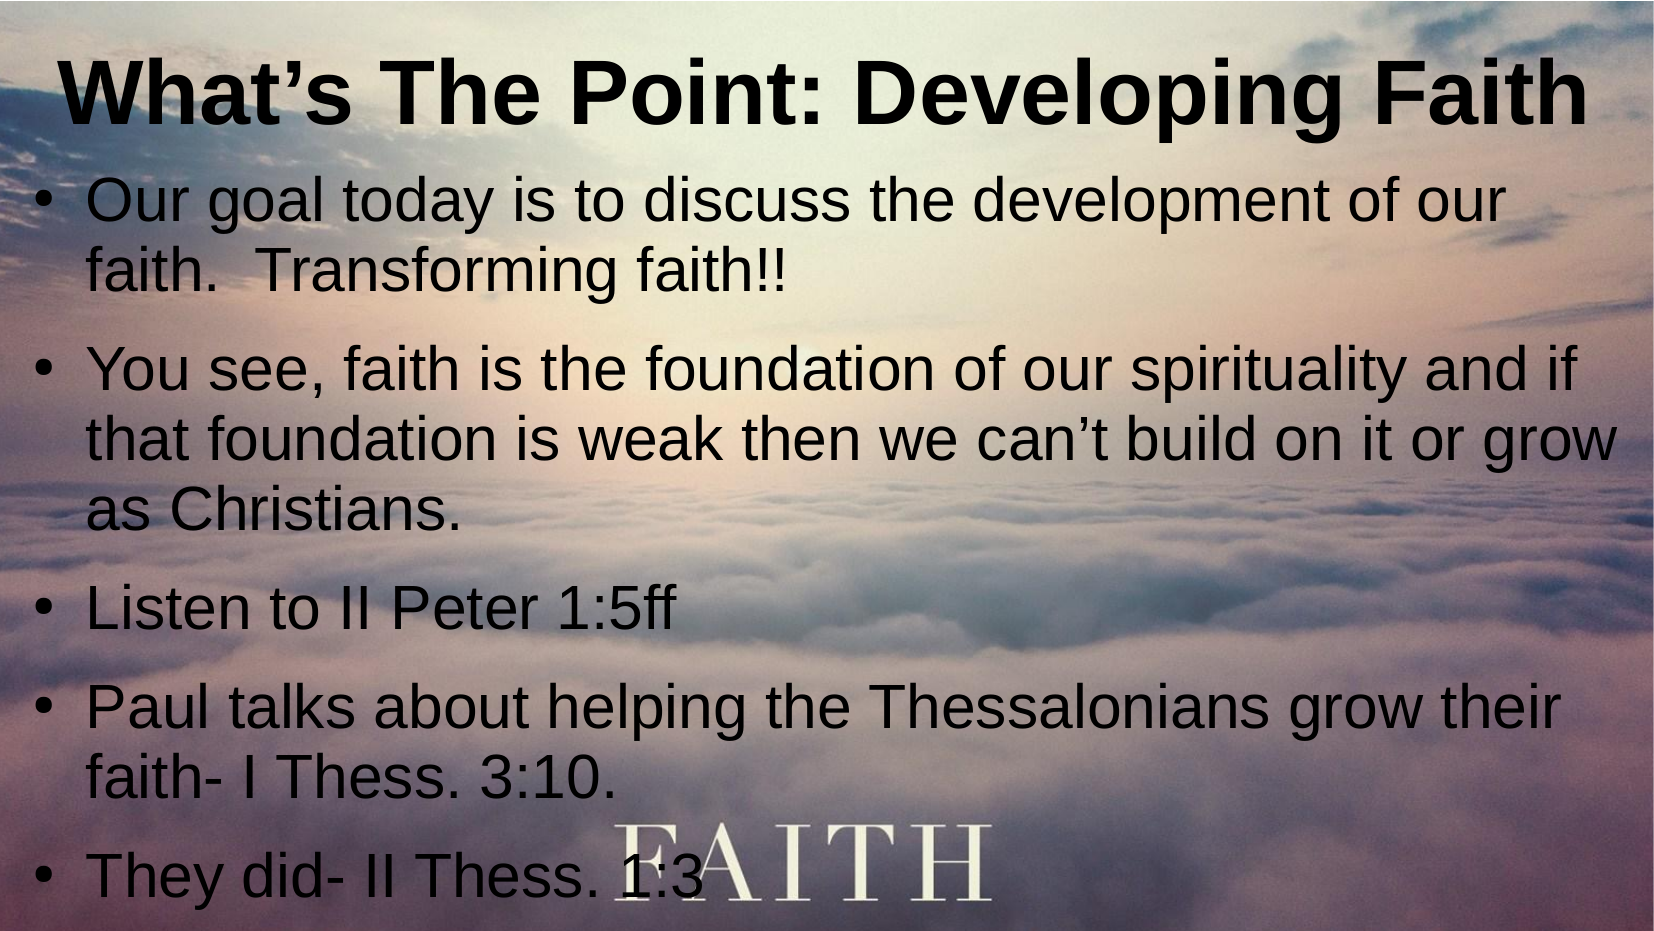

# What’s The Point: Developing Faith
Our goal today is to discuss the development of our faith. Transforming faith!!
You see, faith is the foundation of our spirituality and if that foundation is weak then we can’t build on it or grow as Christians.
Listen to II Peter 1:5ff
Paul talks about helping the Thessalonians grow their faith- I Thess. 3:10.
They did- II Thess. 1:3